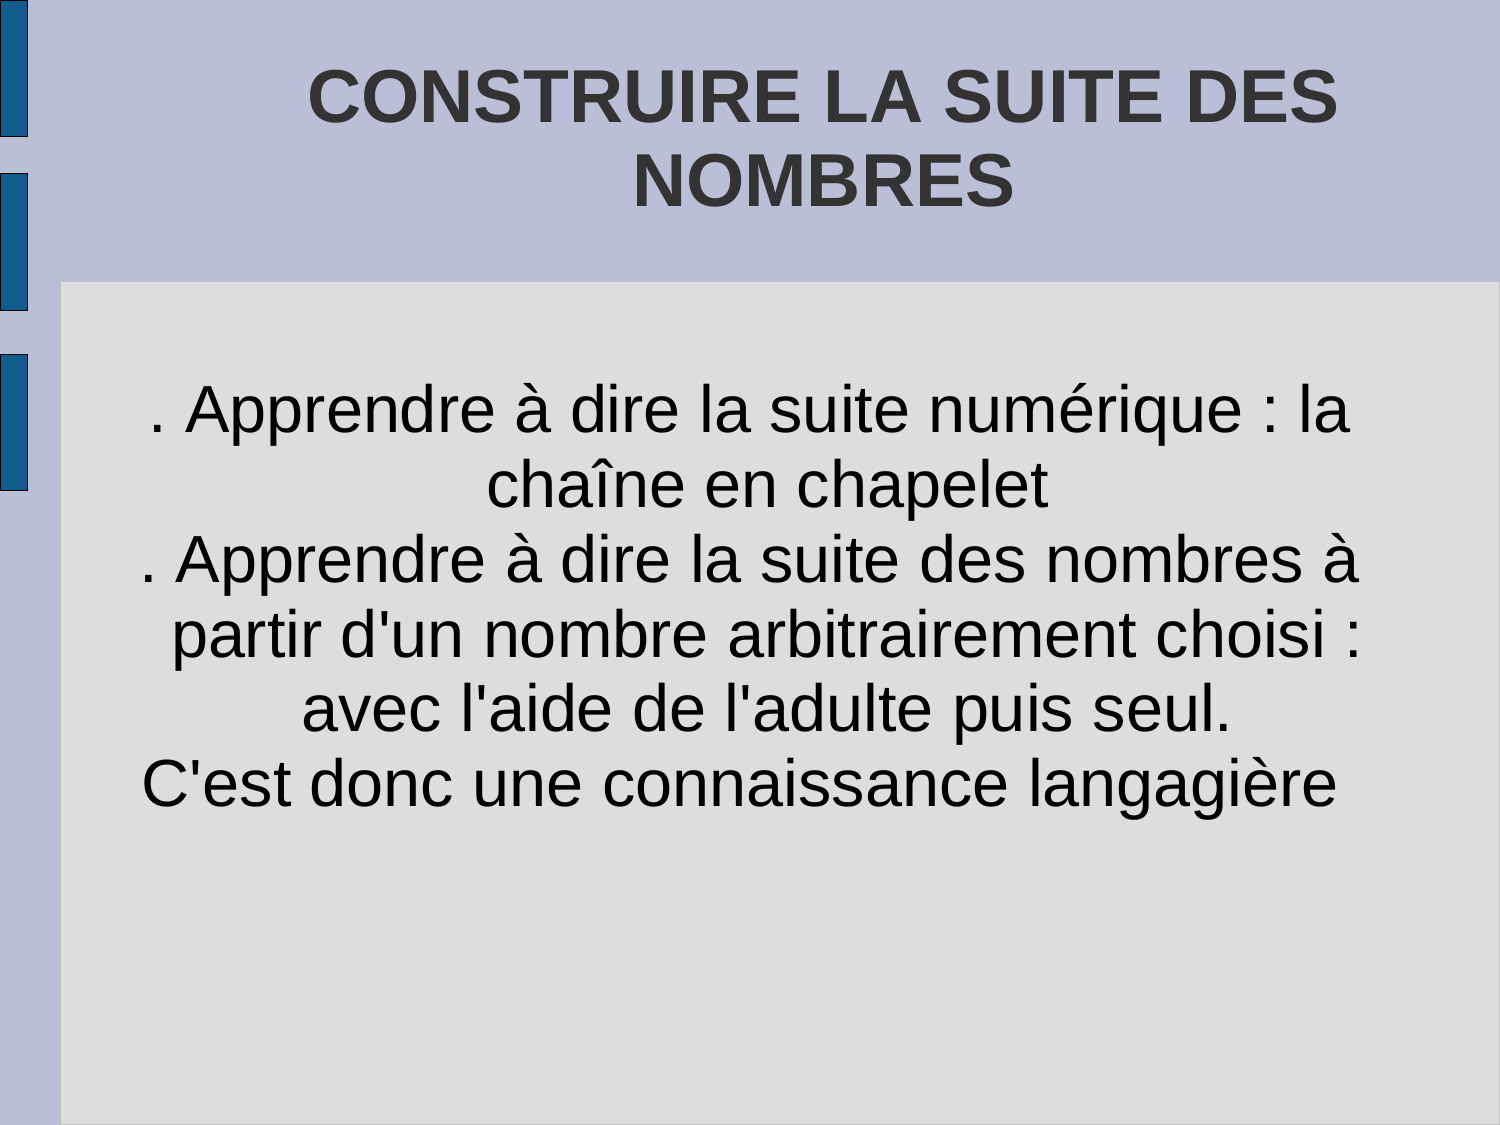

# CONSTRUIRE LA SUITE DES 		 	NOMBRES
. Apprendre à dire la suite numérique : la chaîne en chapelet
. Apprendre à dire la suite des nombres à partir d'un nombre arbitrairement choisi : avec l'aide de l'adulte puis seul.
C'est donc une connaissance langagière